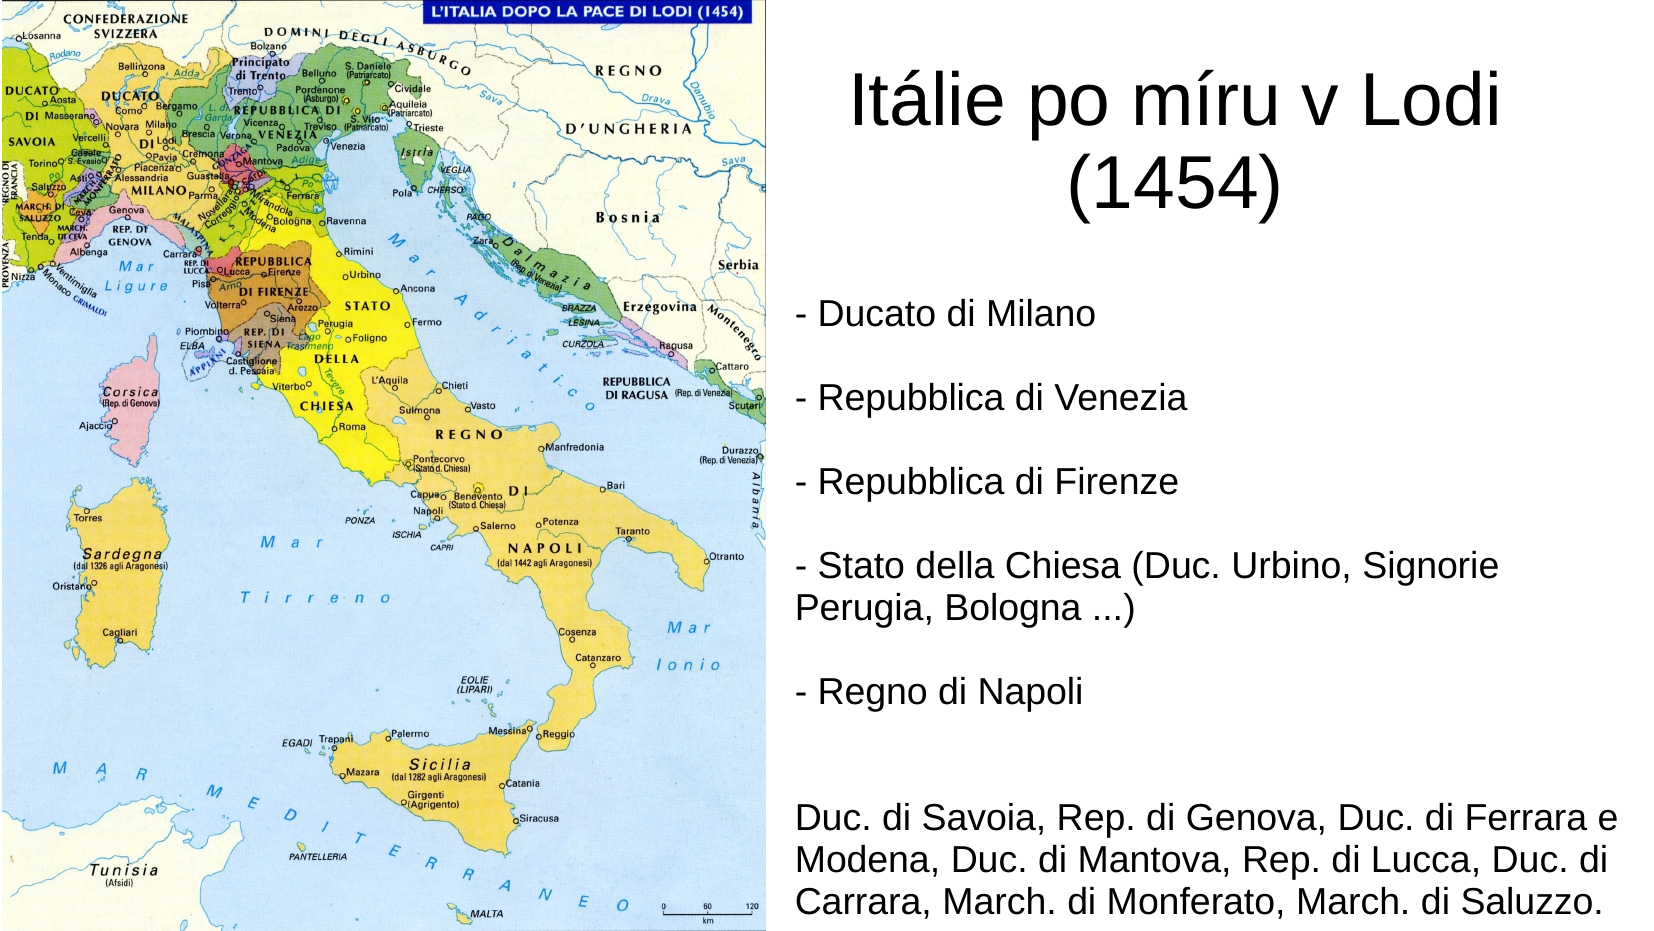

# Itálie po míru v Lodi (1454)
- Ducato di Milano
- Repubblica di Venezia
- Repubblica di Firenze
- Stato della Chiesa (Duc. Urbino, Signorie Perugia, Bologna ...)
- Regno di Napoli
Duc. di Savoia, Rep. di Genova, Duc. di Ferrara e Modena, Duc. di Mantova, Rep. di Lucca, Duc. di Carrara, March. di Monferato, March. di Saluzzo.